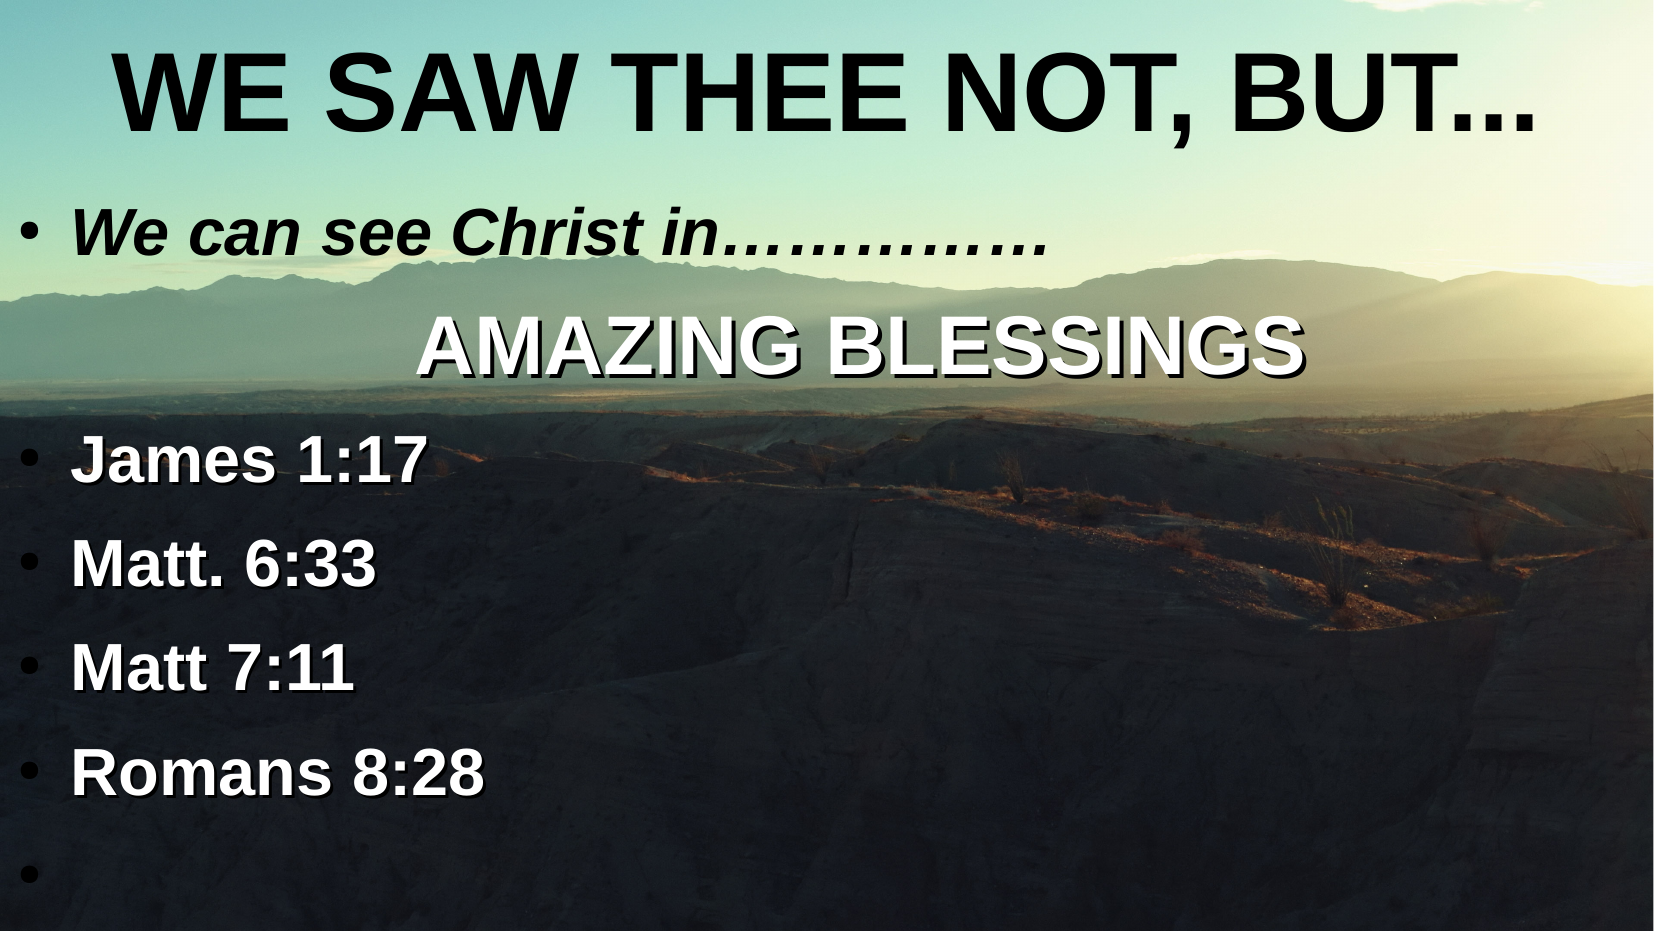

# WE SAW THEE NOT, BUT...
We can see Christ in……………
AMAZING BLESSINGS
James 1:17
Matt. 6:33
Matt 7:11
Romans 8:28